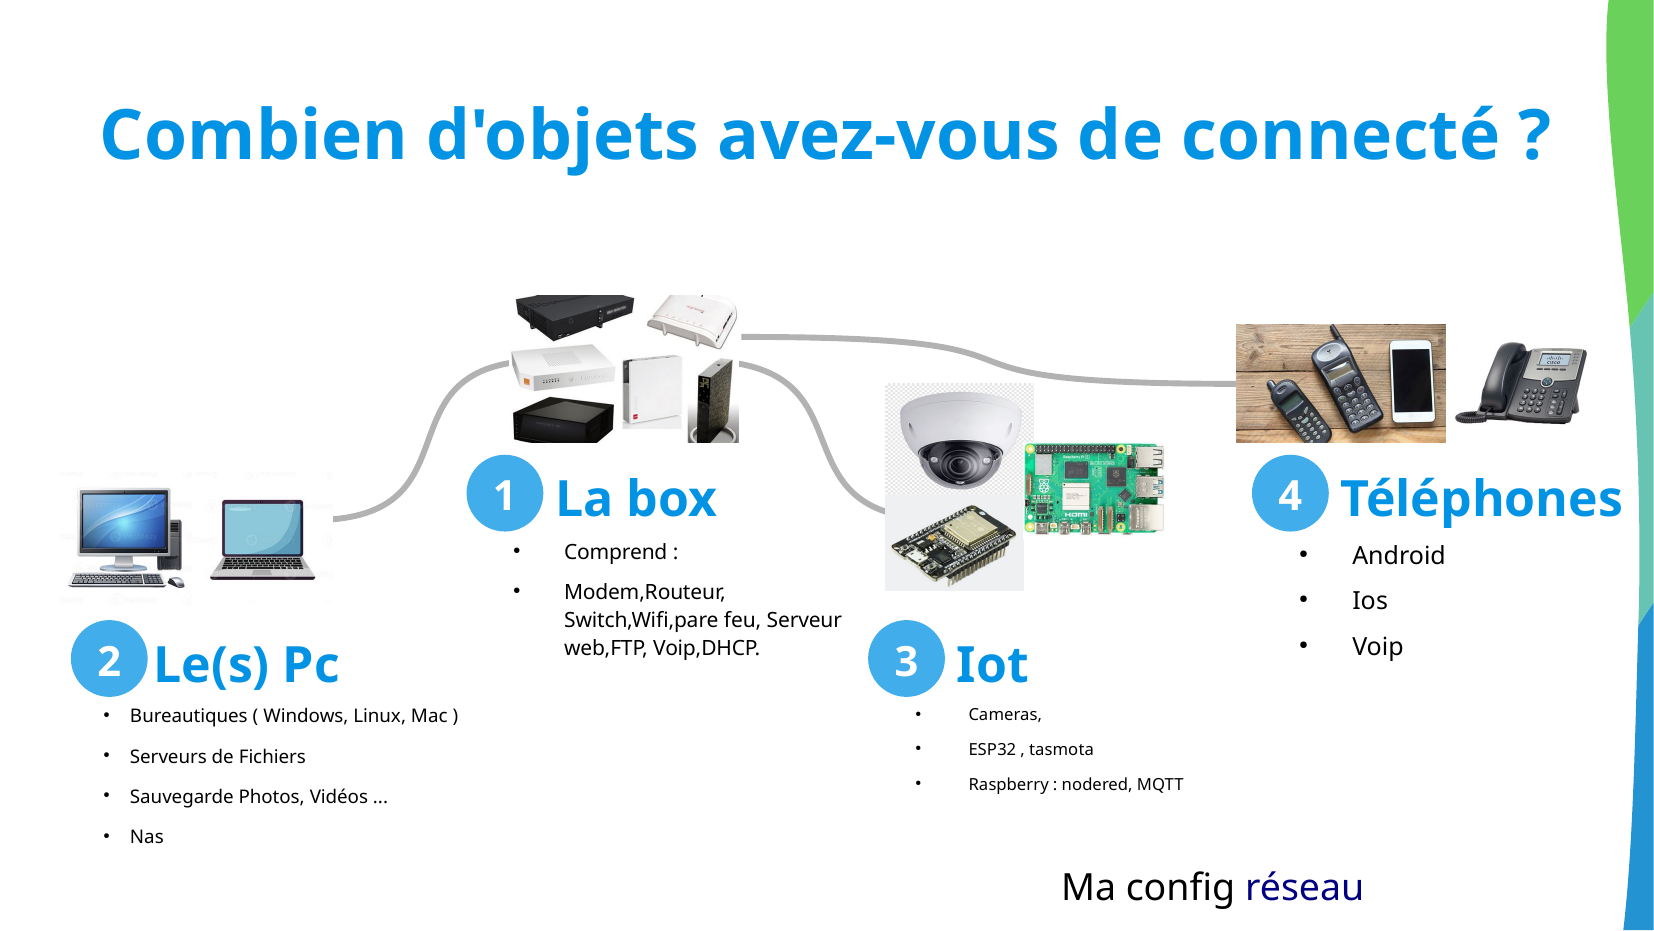

Combien d'objets avez-vous de connecté ?
1
4
La box
Téléphones
Comprend :
Modem,Routeur, Switch,Wifi,pare feu, Serveur web,FTP, Voip,DHCP.
Android
Ios
Voip
2
3
# Le(s) Pc
Iot
Bureautiques ( Windows, Linux, Mac )
Serveurs de Fichiers
Sauvegarde Photos, Vidéos ...
Nas
Cameras,
ESP32 , tasmota
Raspberry : nodered, MQTT
Ma config réseau